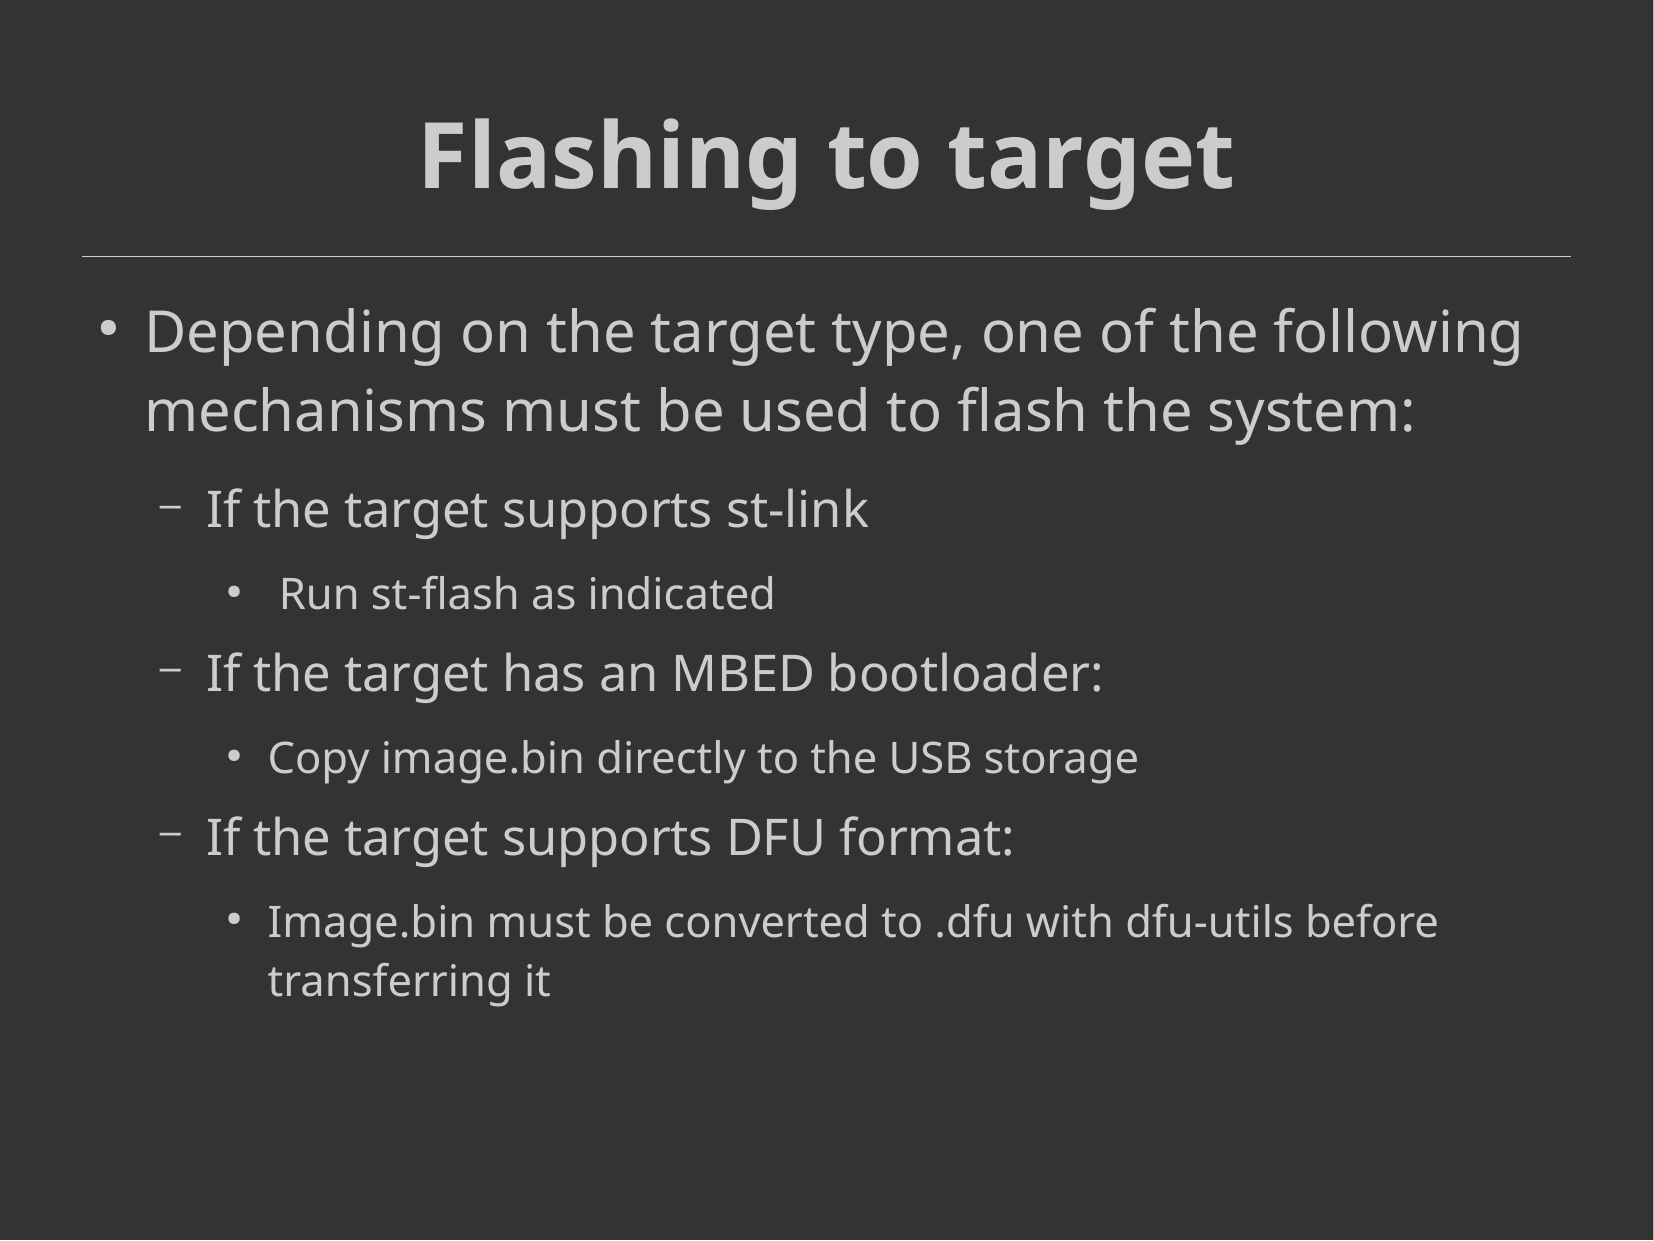

# Flashing to target
Depending on the target type, one of the following mechanisms must be used to flash the system:
If the target supports st-link
 Run st-flash as indicated
If the target has an MBED bootloader:
Copy image.bin directly to the USB storage
If the target supports DFU format:
Image.bin must be converted to .dfu with dfu-utils before transferring it